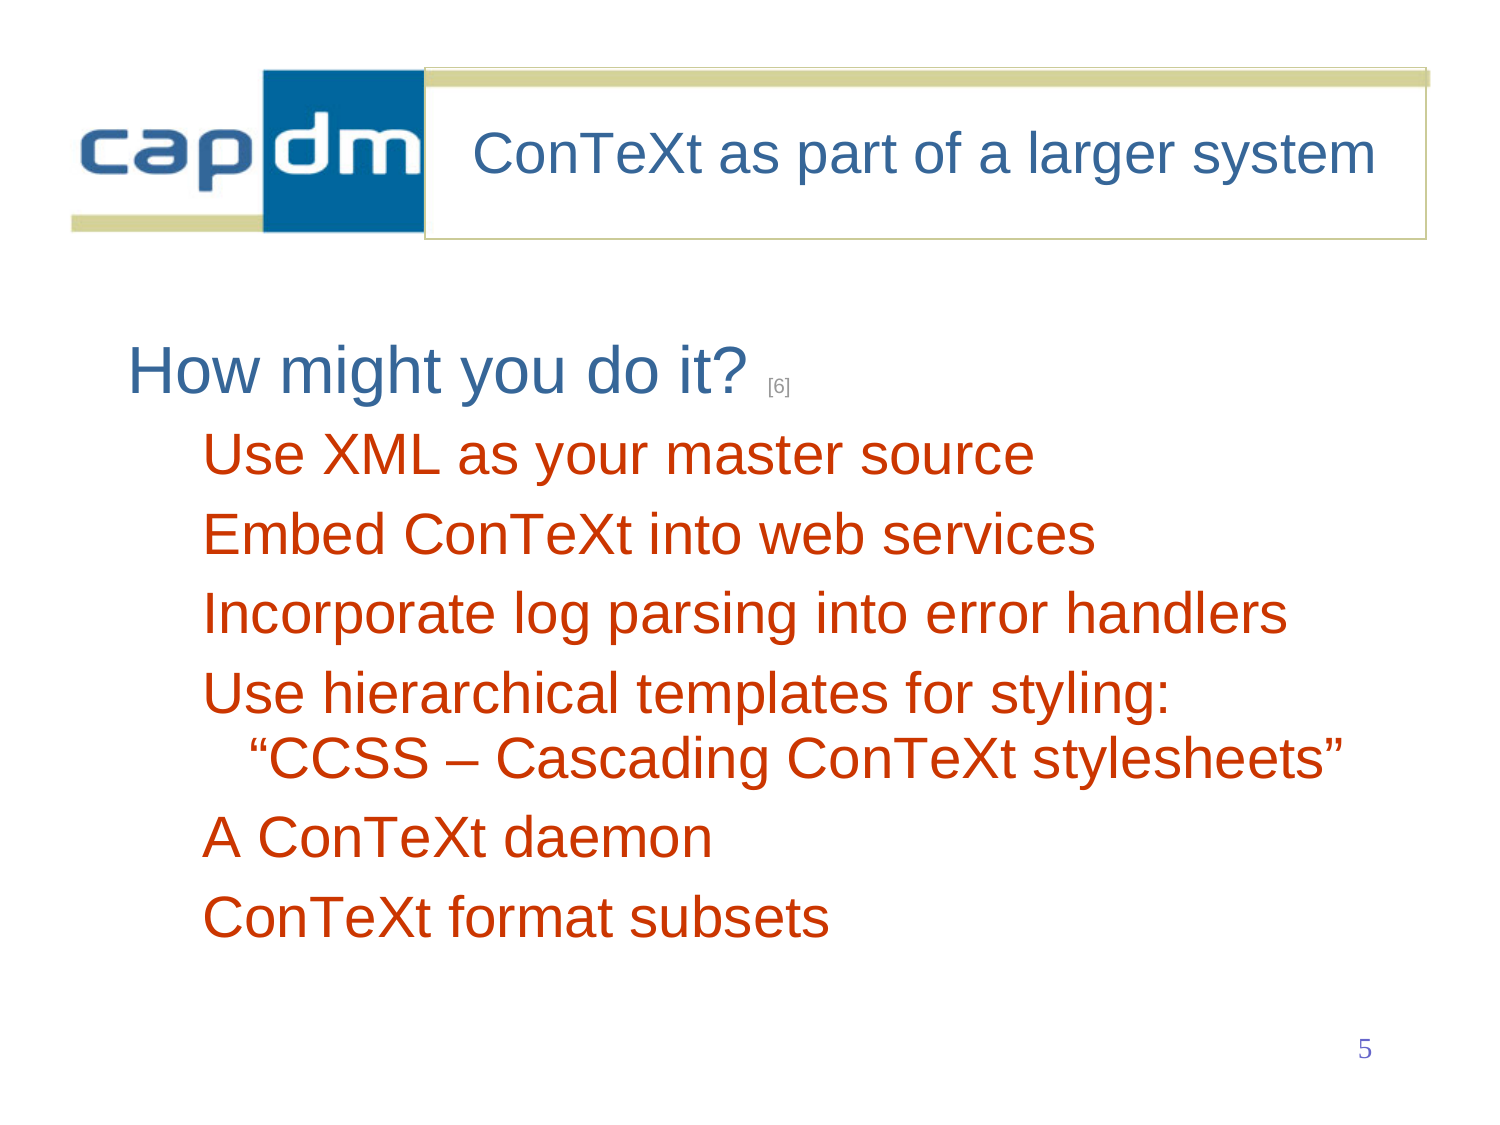

# ConTeXt as part of a larger system
How might you do it? [6]
Use XML as your master source
Embed ConTeXt into web services
Incorporate log parsing into error handlers
Use hierarchical templates for styling:
“CCSS – Cascading ConTeXt stylesheets”
A ConTeXt daemon
ConTeXt format subsets
5